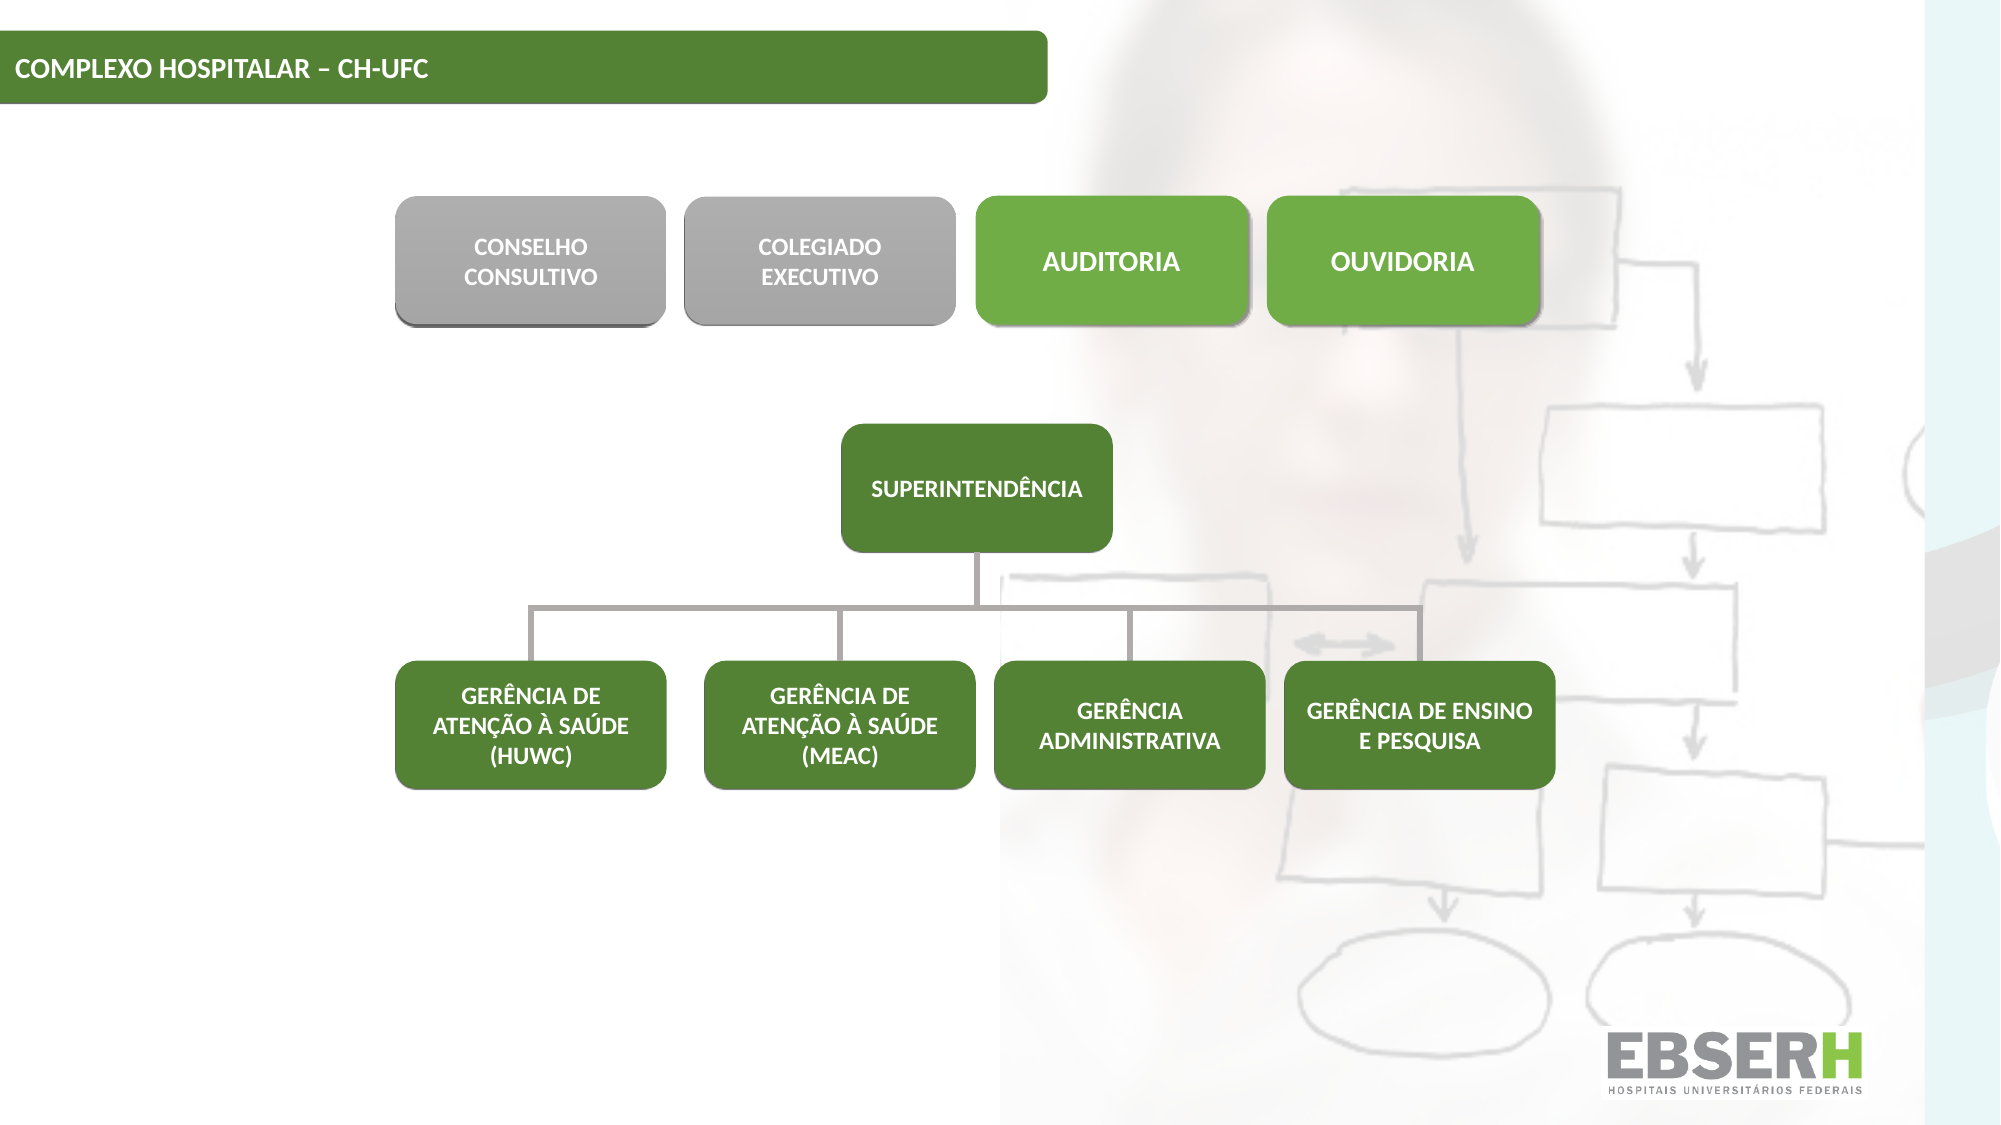

COMPLEXO HOSPITALAR – CH-UFC
CONSELHO CONSULTIVO
AUDITORIA
OUVIDORIA
COLEGIADO EXECUTIVO
SUPERINTENDÊNCIA
GERÊNCIA DE ATENÇÃO À SAÚDE
(HUWC)
GERÊNCIA DE ATENÇÃO À SAÚDE
(MEAC)
GERÊNCIA ADMINISTRATIVA
GERÊNCIA DE ENSINO E PESQUISA